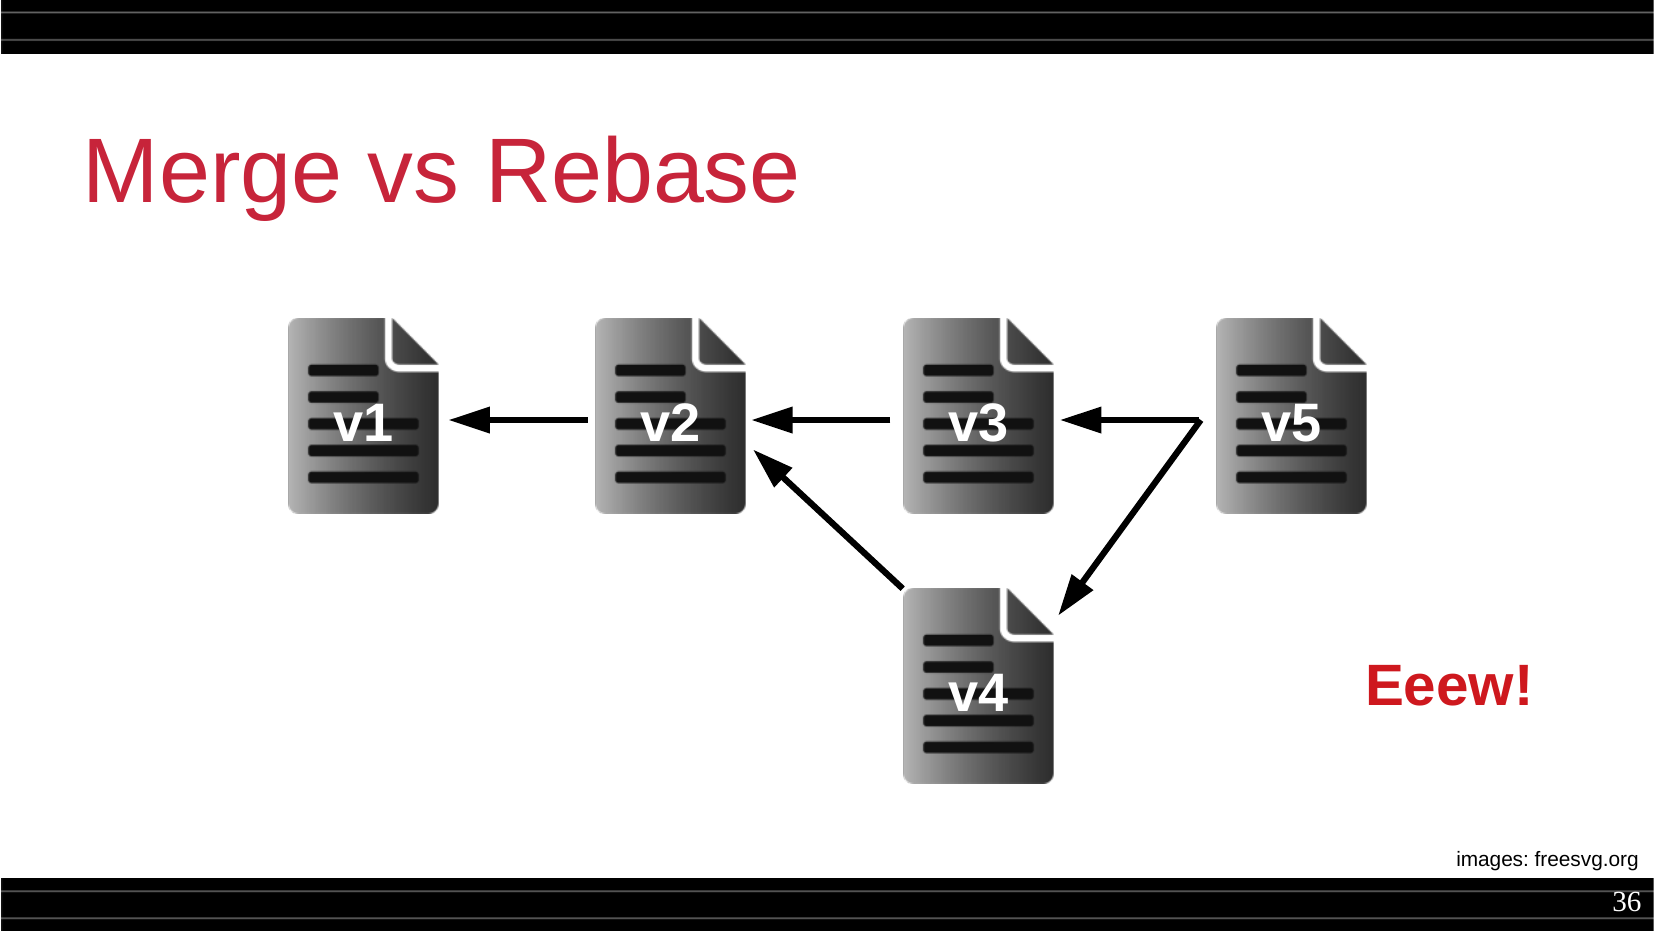

# Merge vs Rebase
v1
v2
v3
v5
v4
Eeew!
images: freesvg.org